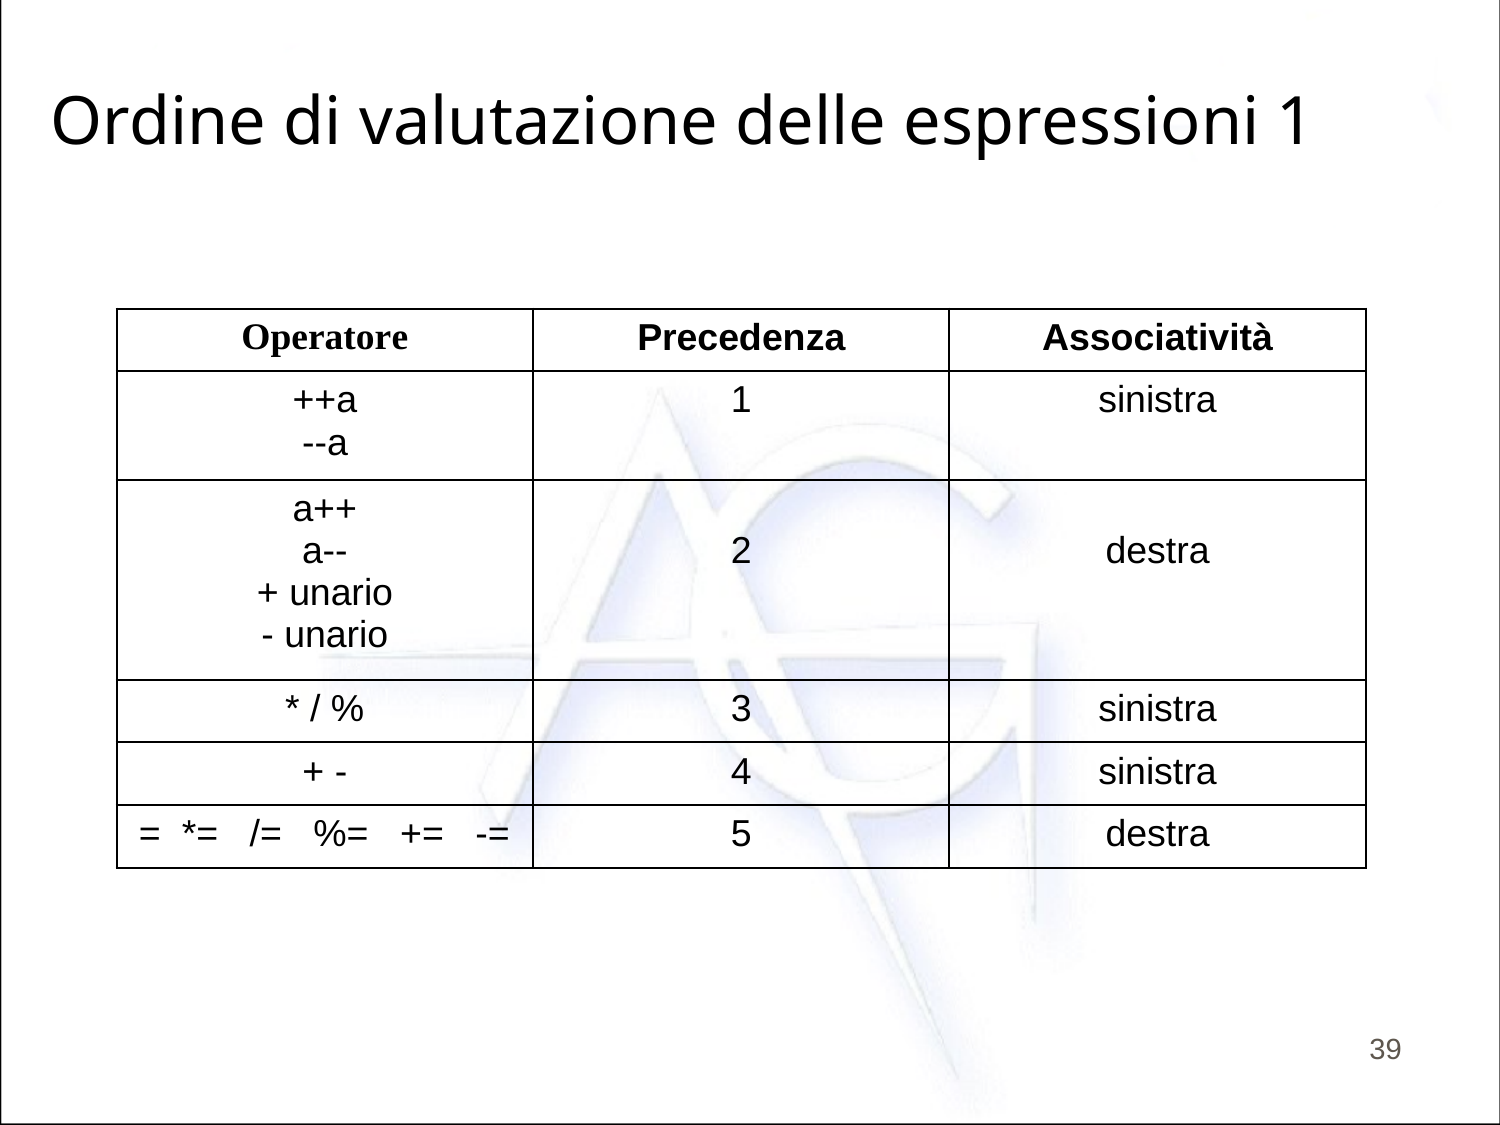

# Ordine di valutazione delle espressioni 1
| Operatore | Precedenza | Associatività |
| --- | --- | --- |
| ++a --a | 1 | sinistra |
| a++ a-- + unario - unario | 2 | destra |
| \* / % | 3 | sinistra |
| + - | 4 | sinistra |
| = \*= /= %= += -= | 5 | destra |
39